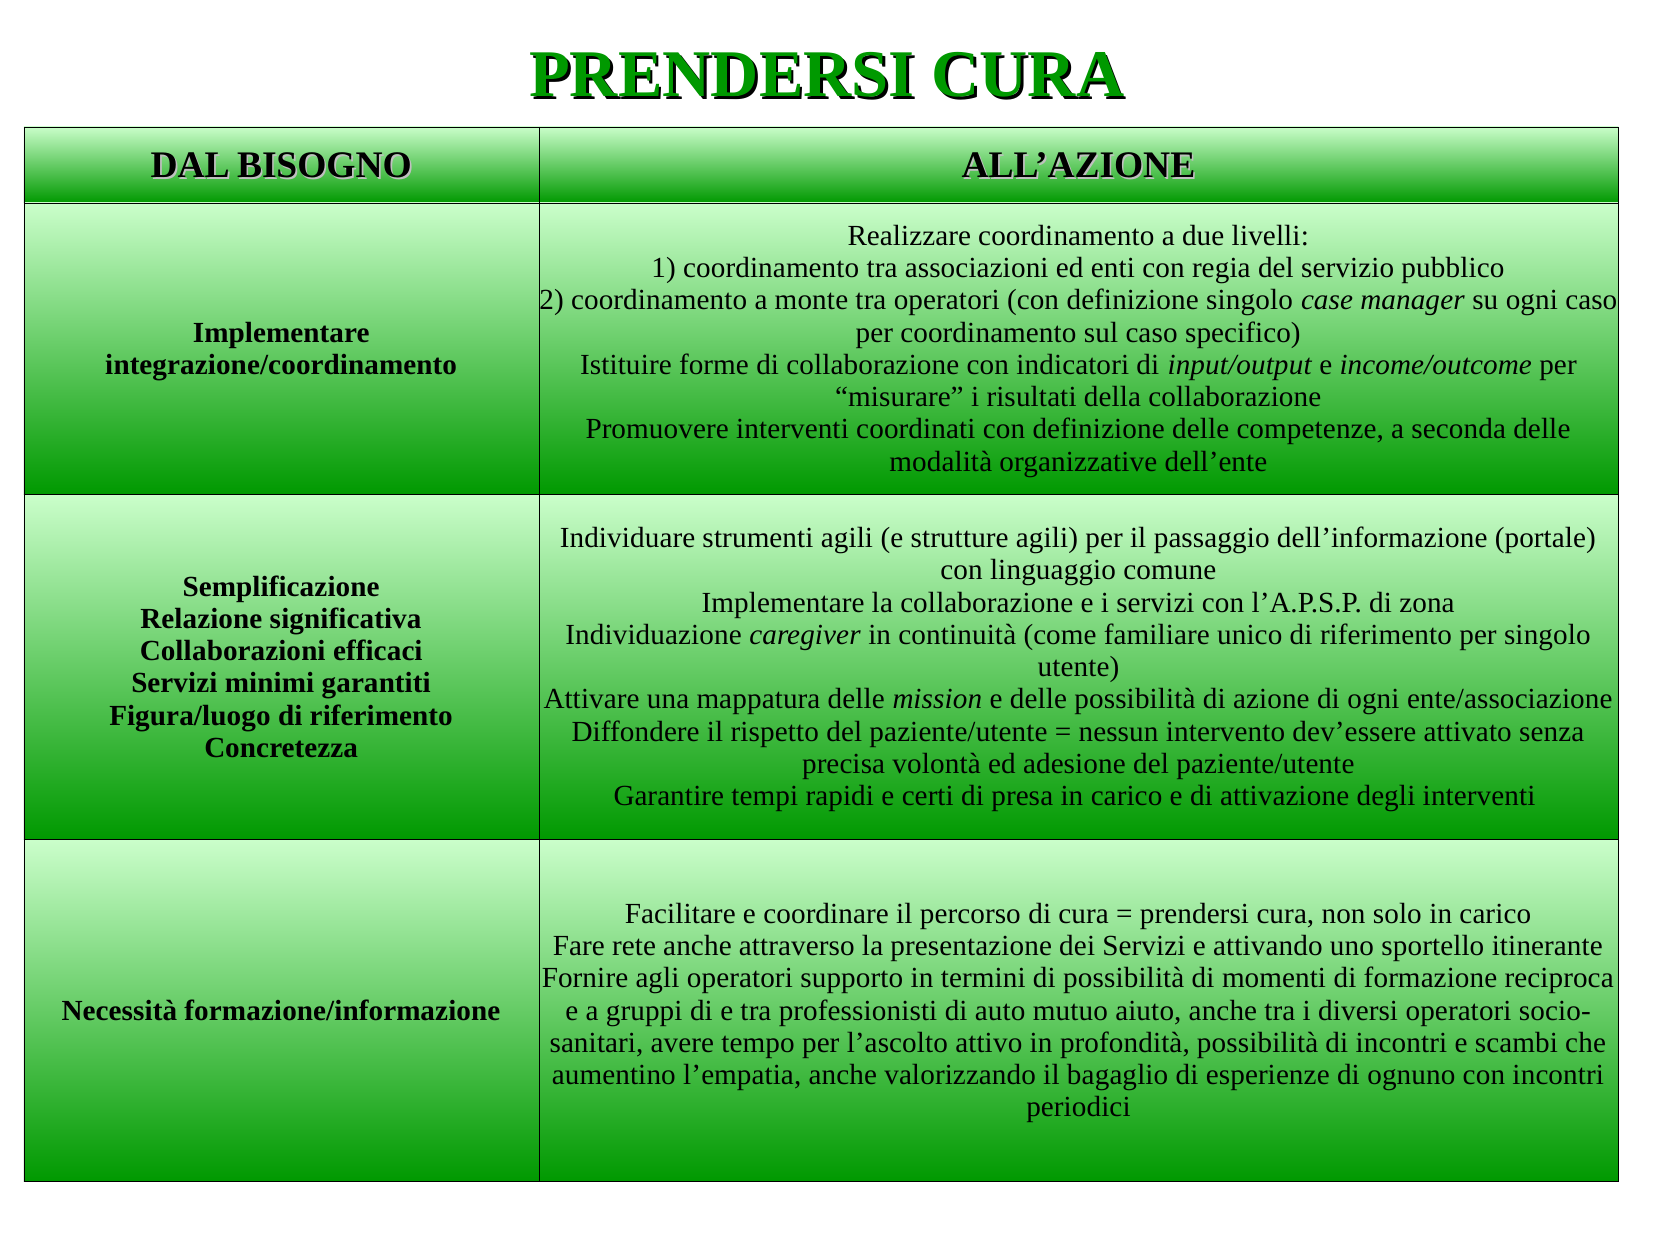

# PRENDERSI CURA
| DAL BISOGNO | ALL’AZIONE |
| --- | --- |
| Implementare integrazione/coordinamento | Realizzare coordinamento a due livelli: 1) coordinamento tra associazioni ed enti con regia del servizio pubblico 2) coordinamento a monte tra operatori (con definizione singolo case manager su ogni caso per coordinamento sul caso specifico) Istituire forme di collaborazione con indicatori di input/output e income/outcome per “misurare” i risultati della collaborazione Promuovere interventi coordinati con definizione delle competenze, a seconda delle modalità organizzative dell’ente |
| Semplificazione Relazione significativa Collaborazioni efficaci Servizi minimi garantiti Figura/luogo di riferimento Concretezza | Individuare strumenti agili (e strutture agili) per il passaggio dell’informazione (portale) con linguaggio comune Implementare la collaborazione e i servizi con l’A.P.S.P. di zona Individuazione caregiver in continuità (come familiare unico di riferimento per singolo utente) Attivare una mappatura delle mission e delle possibilità di azione di ogni ente/associazione Diffondere il rispetto del paziente/utente = nessun intervento dev’essere attivato senza precisa volontà ed adesione del paziente/utente Garantire tempi rapidi e certi di presa in carico e di attivazione degli interventi |
| Necessità formazione/informazione | Facilitare e coordinare il percorso di cura = prendersi cura, non solo in carico Fare rete anche attraverso la presentazione dei Servizi e attivando uno sportello itinerante Fornire agli operatori supporto in termini di possibilità di momenti di formazione reciproca e a gruppi di e tra professionisti di auto mutuo aiuto, anche tra i diversi operatori socio-sanitari, avere tempo per l’ascolto attivo in profondità, possibilità di incontri e scambi che aumentino l’empatia, anche valorizzando il bagaglio di esperienze di ognuno con incontri periodici |